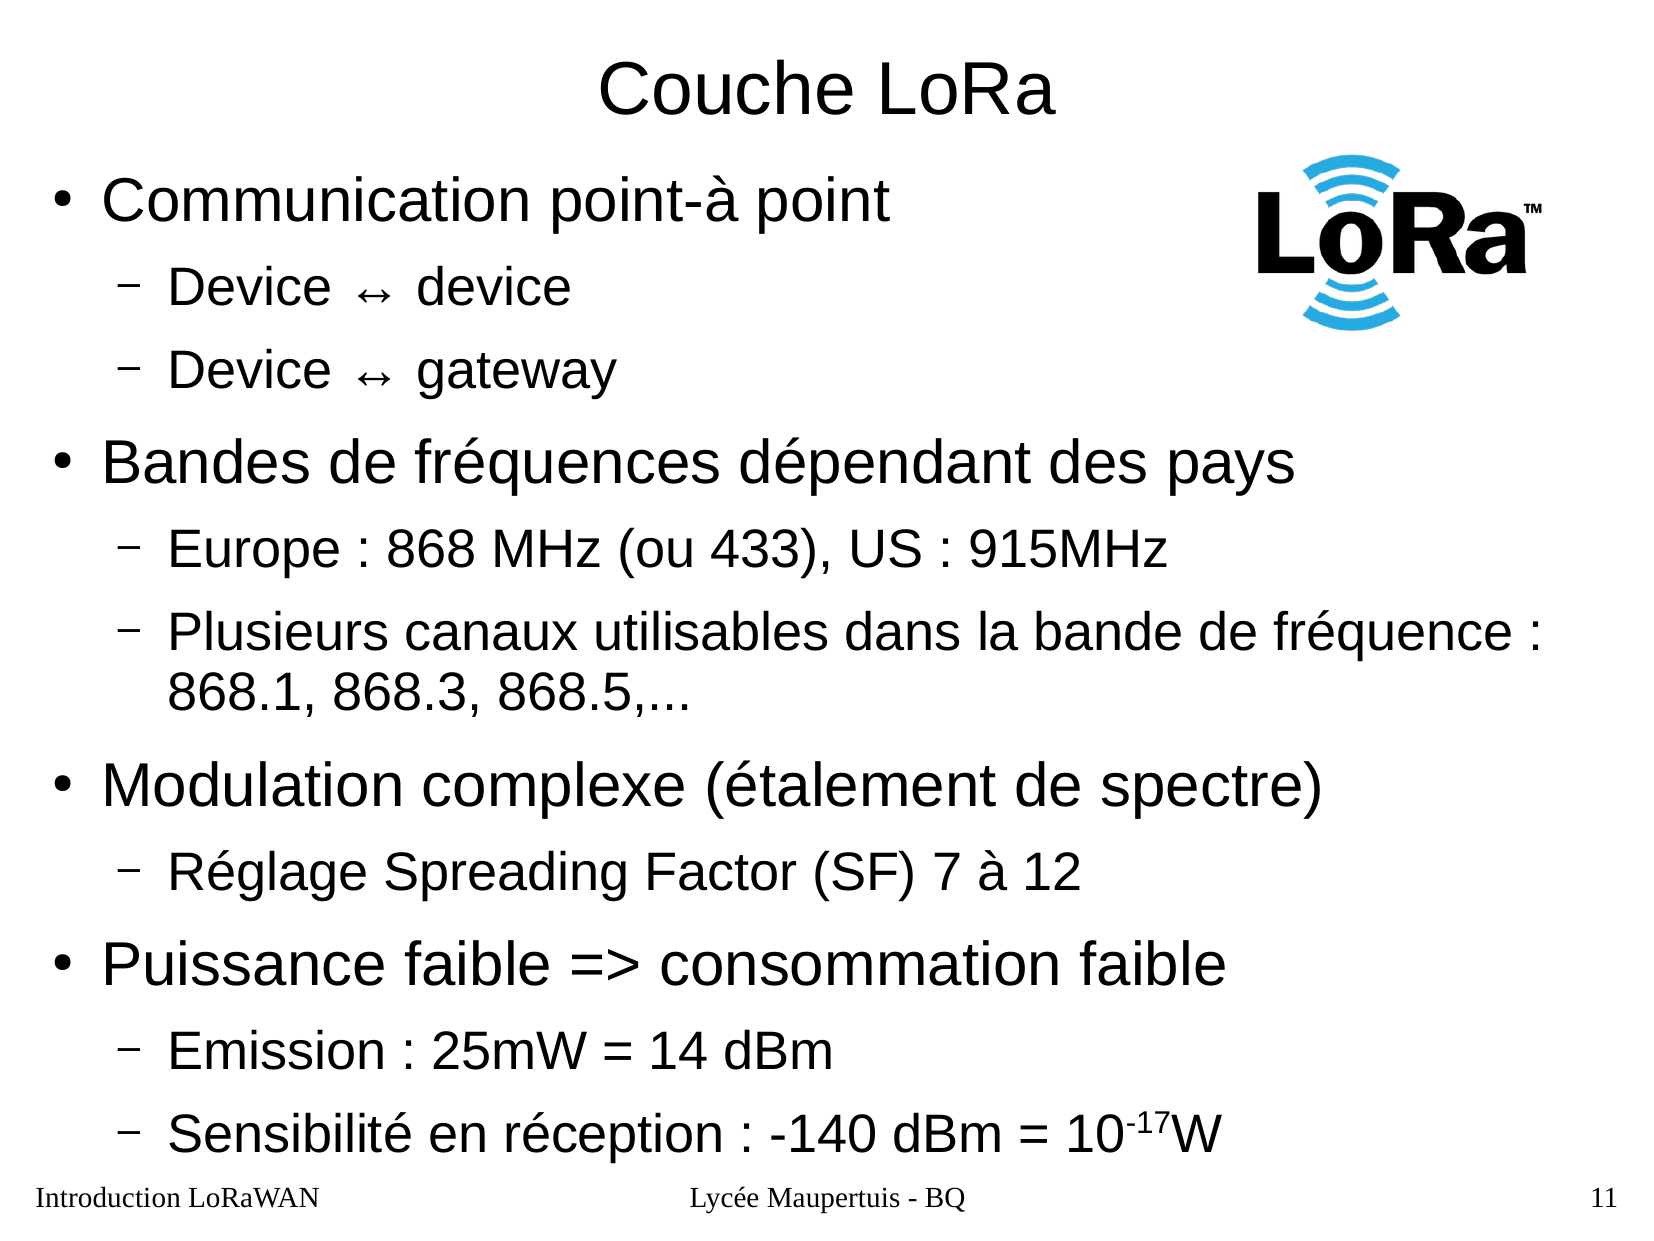

# Couche LoRa
Communication point-à point
Device ↔ device
Device ↔ gateway
Bandes de fréquences dépendant des pays
Europe : 868 MHz (ou 433), US : 915MHz
Plusieurs canaux utilisables dans la bande de fréquence : 868.1, 868.3, 868.5,...
Modulation complexe (étalement de spectre)
Réglage Spreading Factor (SF) 7 à 12
Puissance faible => consommation faible
Emission : 25mW = 14 dBm
Sensibilité en réception : -140 dBm = 10-17W
Introduction LoRaWAN
Lycée Maupertuis - BQ
11